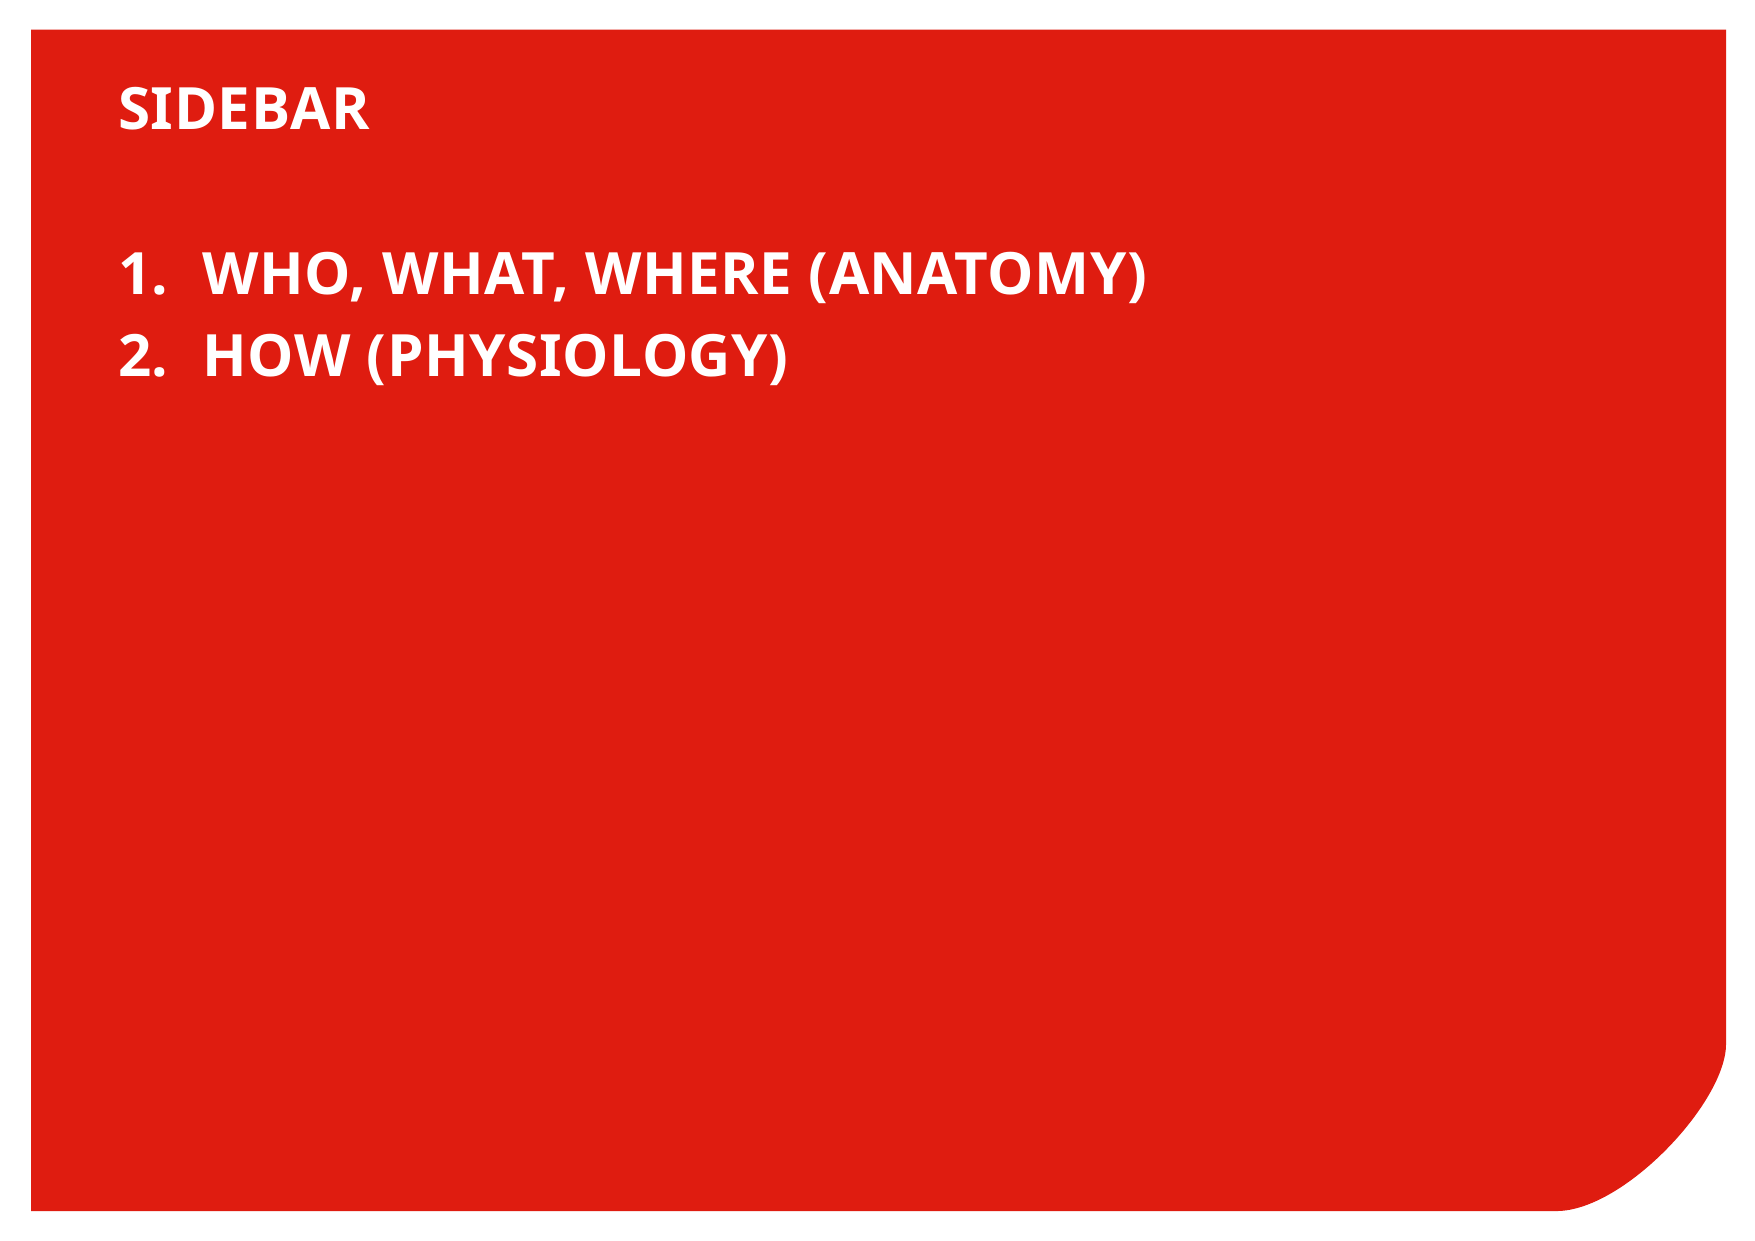

# Sidebar
Who, what, where (anatomy)
How (Physiology)